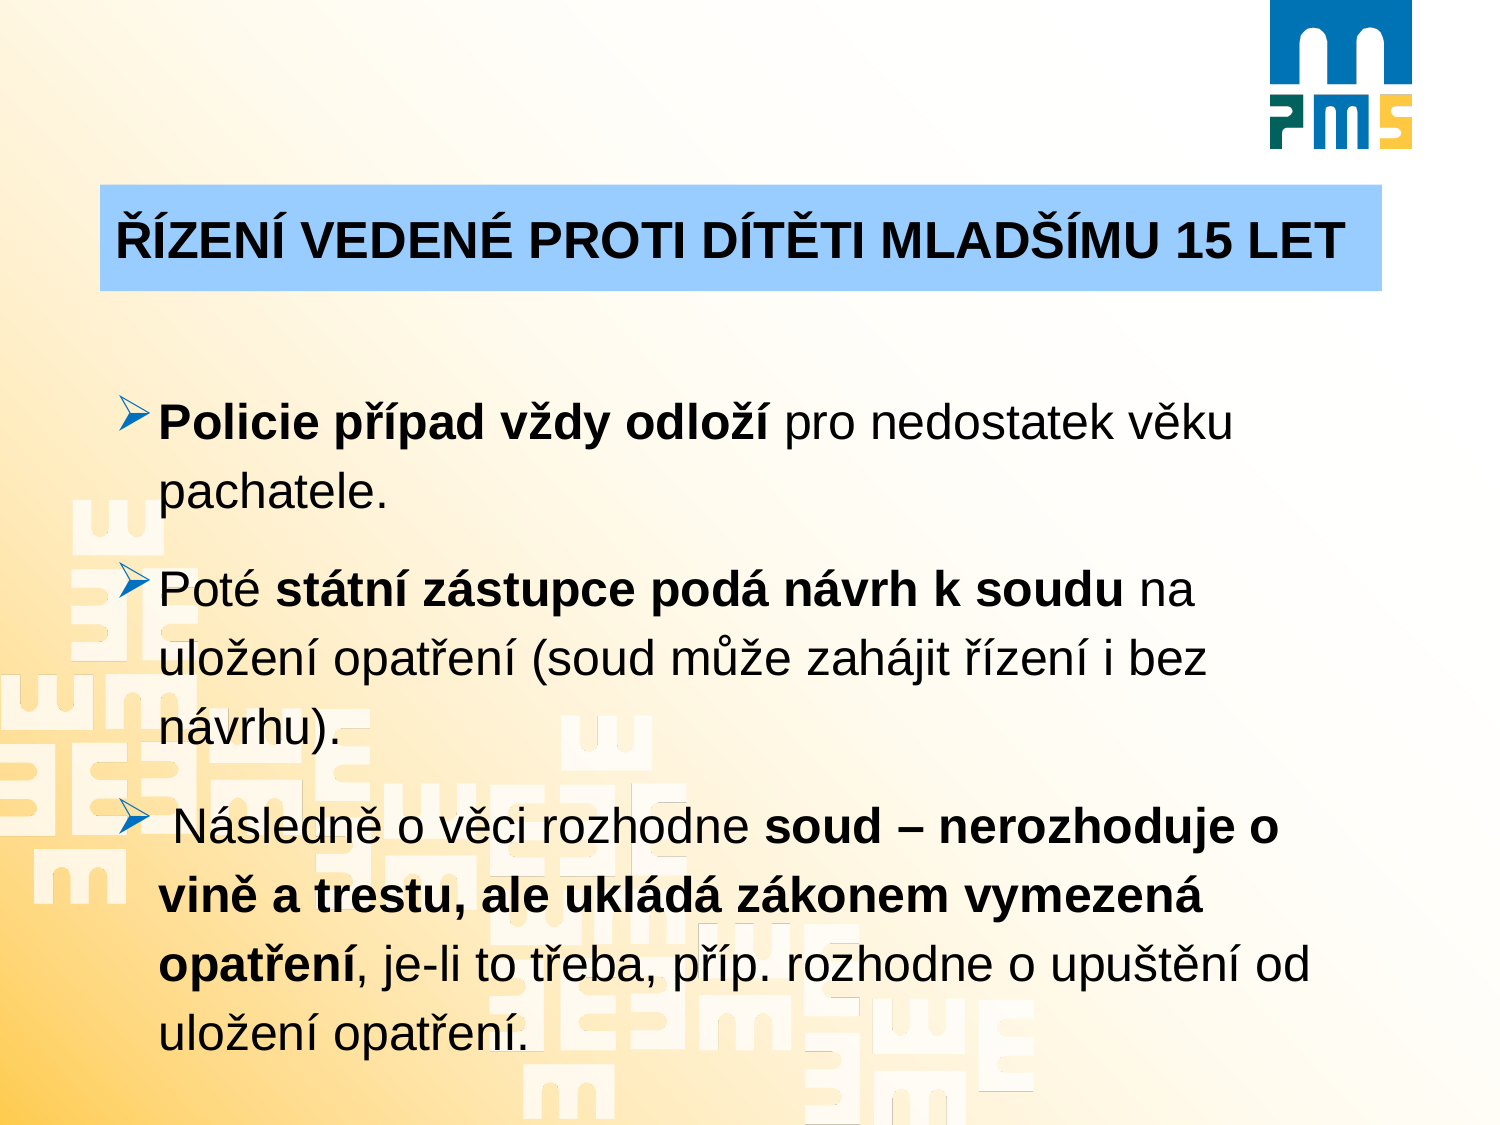

# ŘÍZENÍ VEDENÉ PROTI DÍTĚTI MLADŠÍMU 15 LET
Policie případ vždy odloží pro nedostatek věku pachatele.
Poté státní zástupce podá návrh k soudu na uložení opatření (soud může zahájit řízení i bez návrhu).
 Následně o věci rozhodne soud – nerozhoduje o vině a trestu, ale ukládá zákonem vymezená opatření, je-li to třeba, příp. rozhodne o upuštění od uložení opatření.